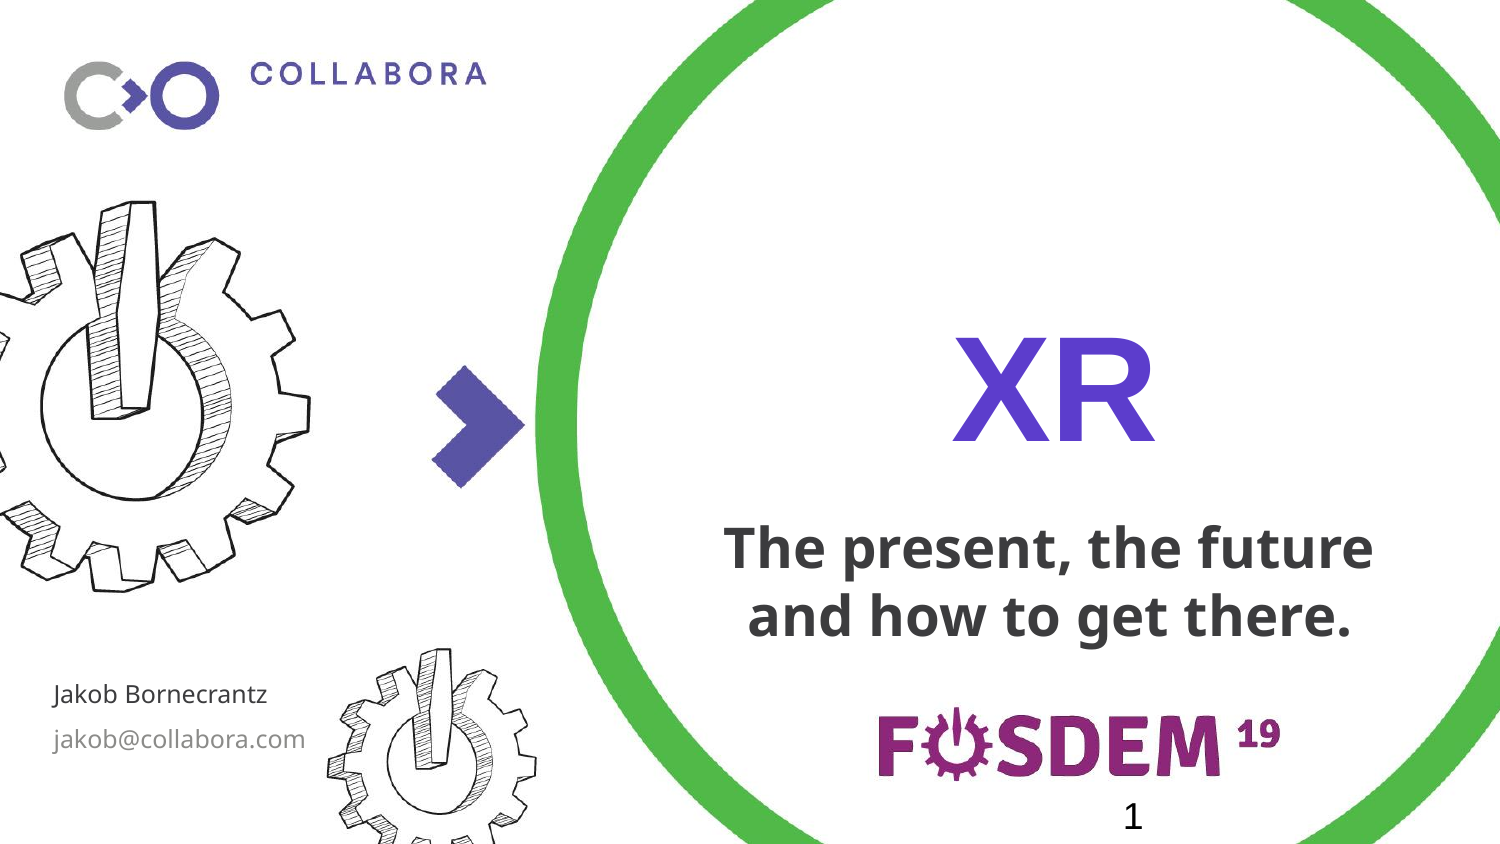

XR
The present, the future and how to get there.
Jakob Bornecrantz
jakob@collabora.com